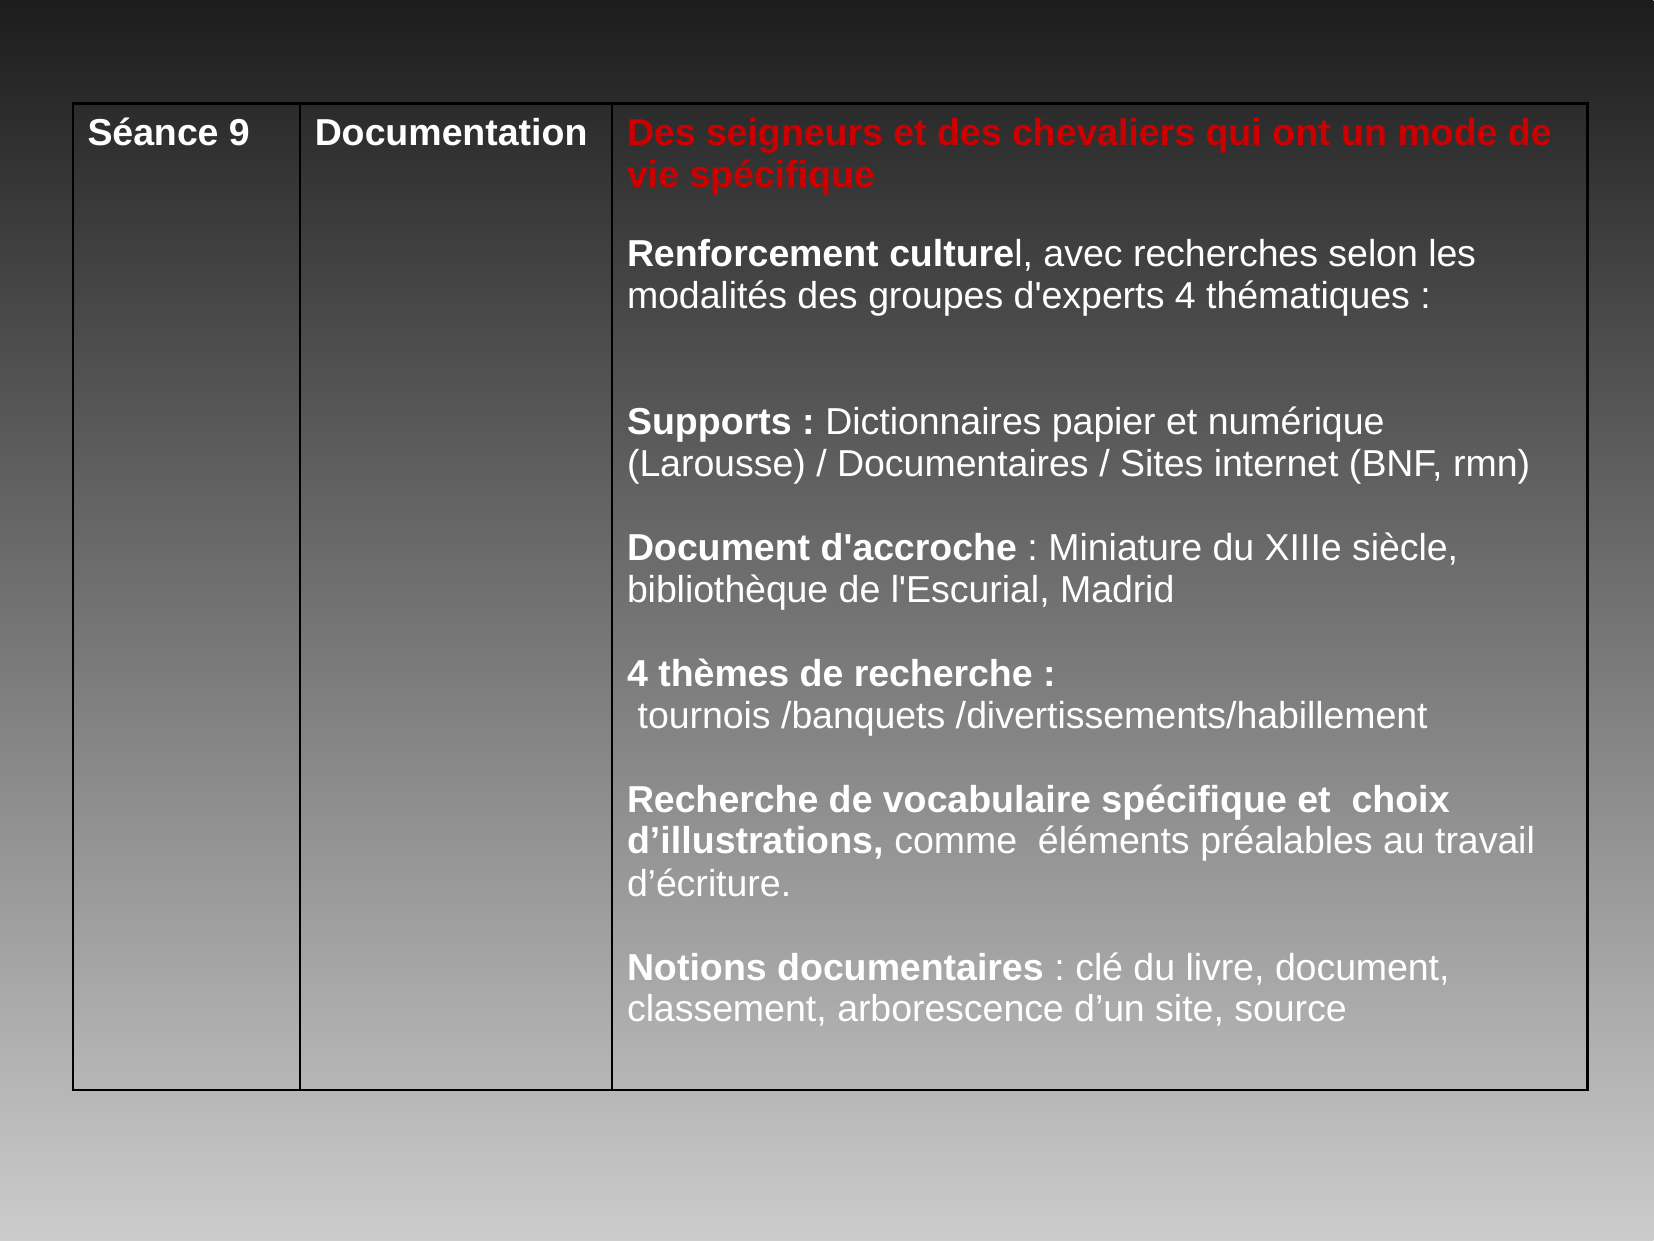

| Séance 9 | Documentation | Des seigneurs et des chevaliers qui ont un mode de vie spécifique Renforcement culturel, avec recherches selon les modalités des groupes d'experts 4 thématiques : Supports : Dictionnaires papier et numérique (Larousse) / Documentaires / Sites internet (BNF, rmn) Document d'accroche : Miniature du XIIIe siècle, bibliothèque de l'Escurial, Madrid 4 thèmes de recherche : tournois /banquets /divertissements/habillement Recherche de vocabulaire spécifique et choix d’illustrations, comme éléments préalables au travail d’écriture. Notions documentaires : clé du livre, document, classement, arborescence d’un site, source |
| --- | --- | --- |